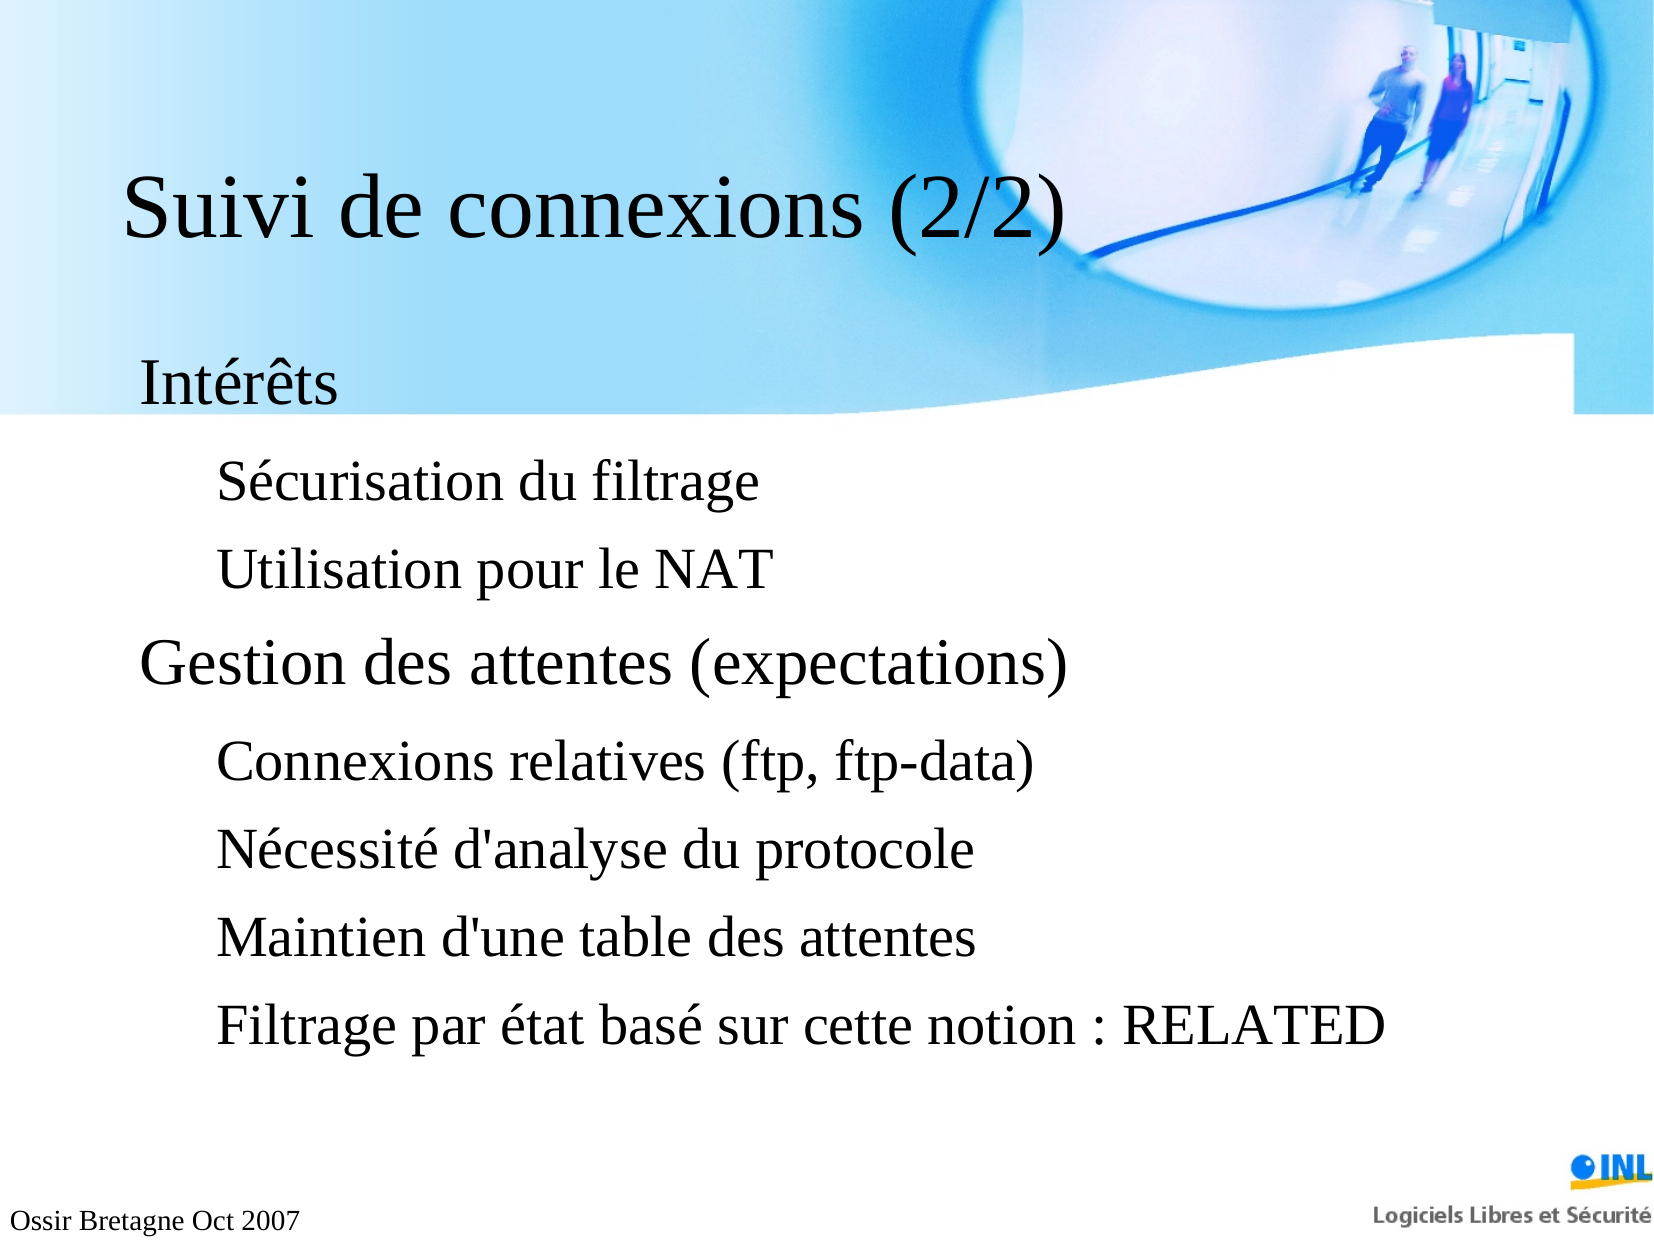

# Suivi de connexions (2/2)
Intérêts
Sécurisation du filtrage
Utilisation pour le NAT
Gestion des attentes (expectations)
Connexions relatives (ftp, ftp-data)
Nécessité d'analyse du protocole
Maintien d'une table des attentes
Filtrage par état basé sur cette notion : RELATED